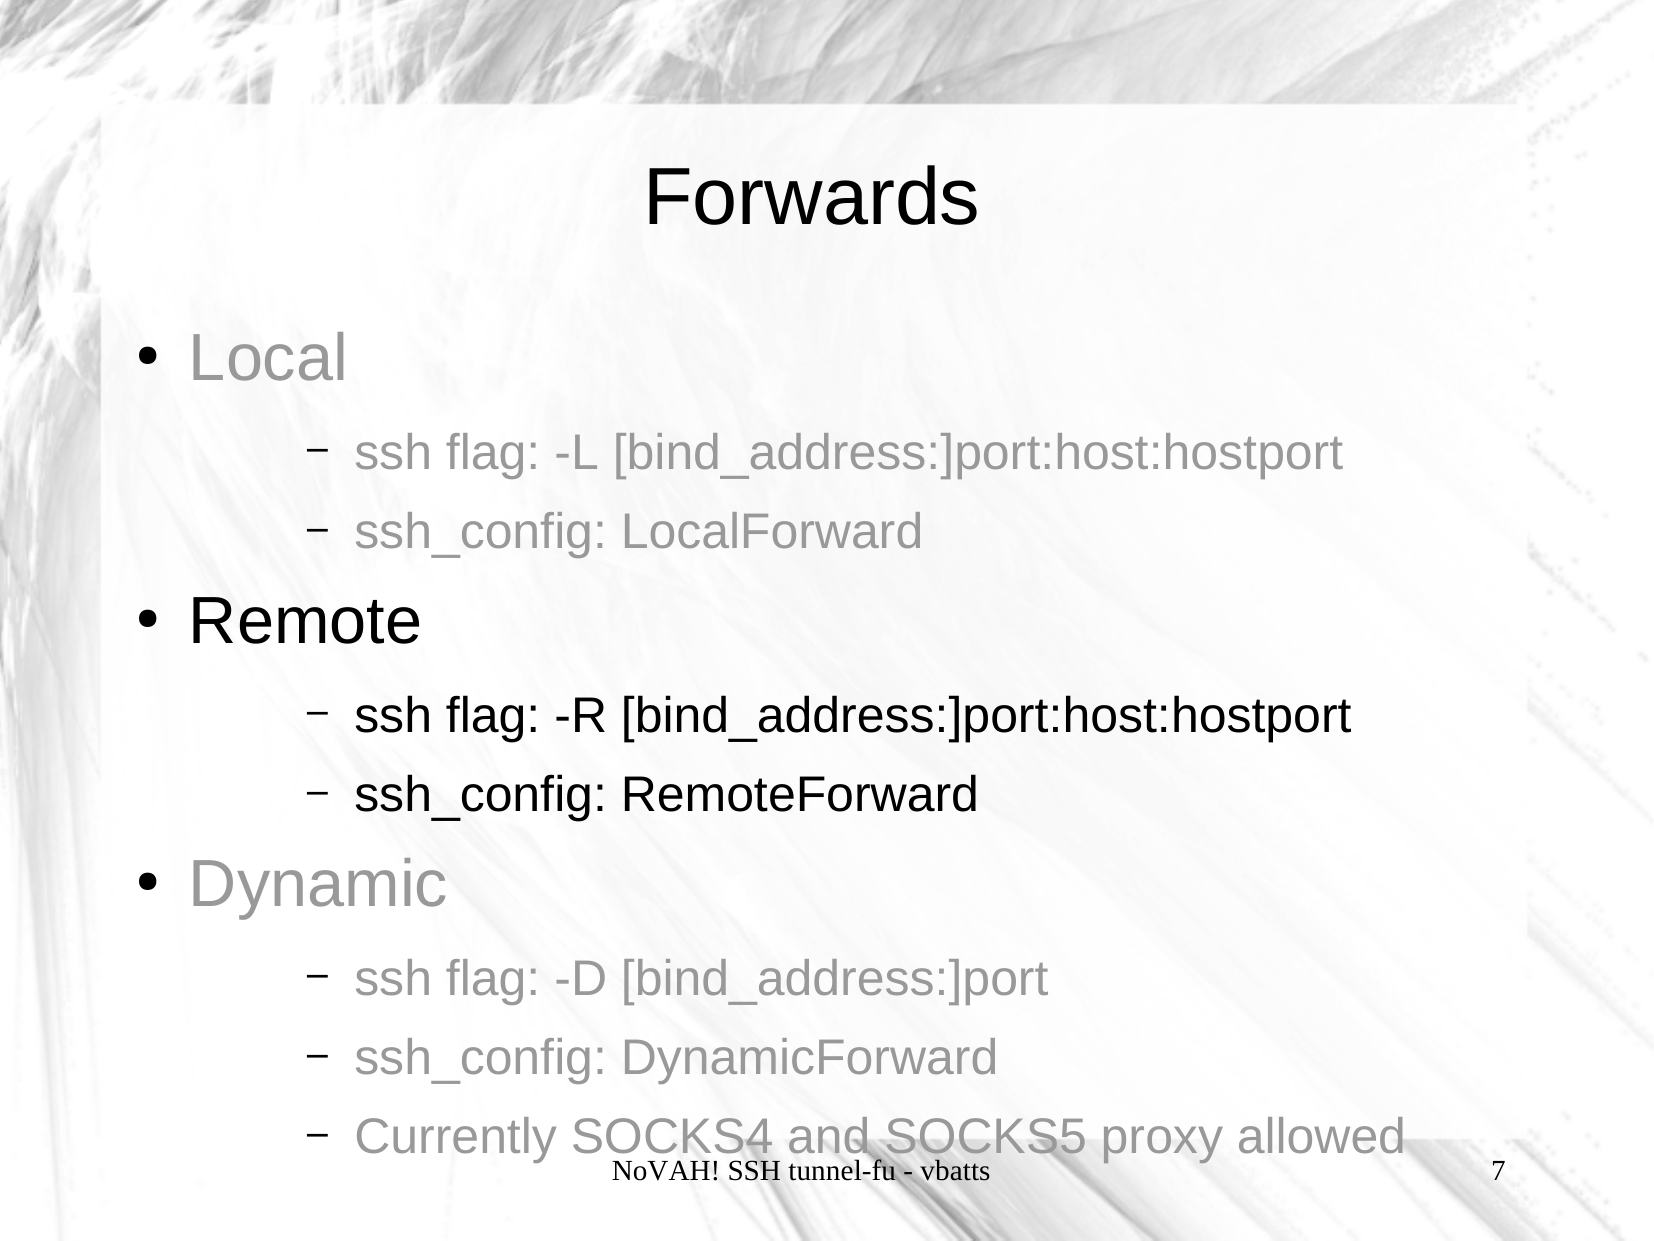

# Forwards
Local
ssh flag: -L [bind_address:]port:host:hostport
ssh_config: LocalForward
Remote
ssh flag: -R [bind_address:]port:host:hostport
ssh_config: RemoteForward
Dynamic
ssh flag: -D [bind_address:]port
ssh_config: DynamicForward
Currently SOCKS4 and SOCKS5 proxy allowed
NoVAH! SSH tunnel-fu - vbatts
7